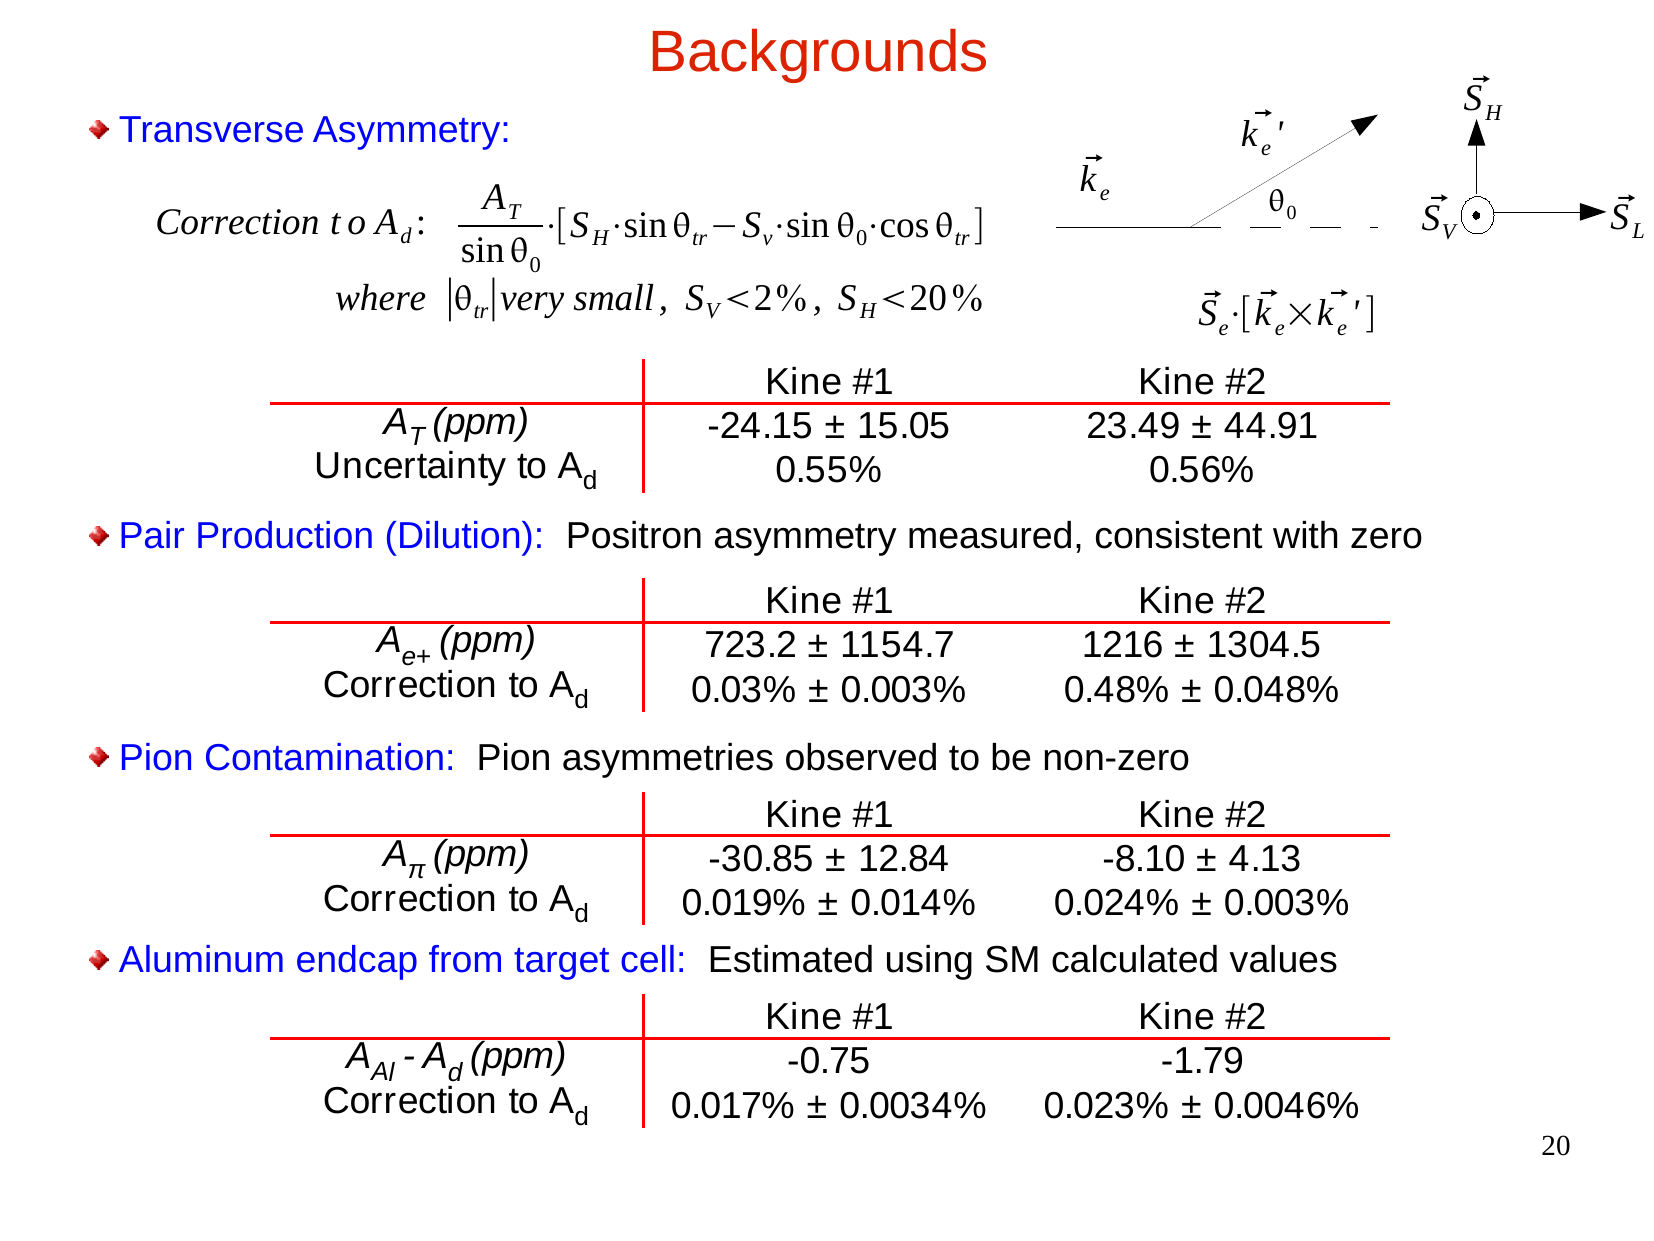

Backgrounds
 Transverse Asymmetry:
 Pair Production (Dilution): Positron asymmetry measured, consistent with zero
 Pion Contamination: Pion asymmetries observed to be non-zero
 Aluminum endcap from target cell: Estimated using SM calculated values
20
 Transverse Asymmetry / Backgrounds
 Took measurement on Aluminum target. Due to low statistics, the uncertainty of
 the measurement is ~ 50%
 However, theory can already tell us won't differ from by 20% at most.
 Just use theory to qualify the systematic error from Aluminum.
Systematic Error due to Aluminum endcap: 0.4%
 Measured :
 Other Numbers:
 Backgrounds: Aluminum endcap from target cell
 Transverse Asymmetry:
Systematic Error due to Transverse Asymmetry: 0.19% (Kine #1)
 0.40% (Kine #2)